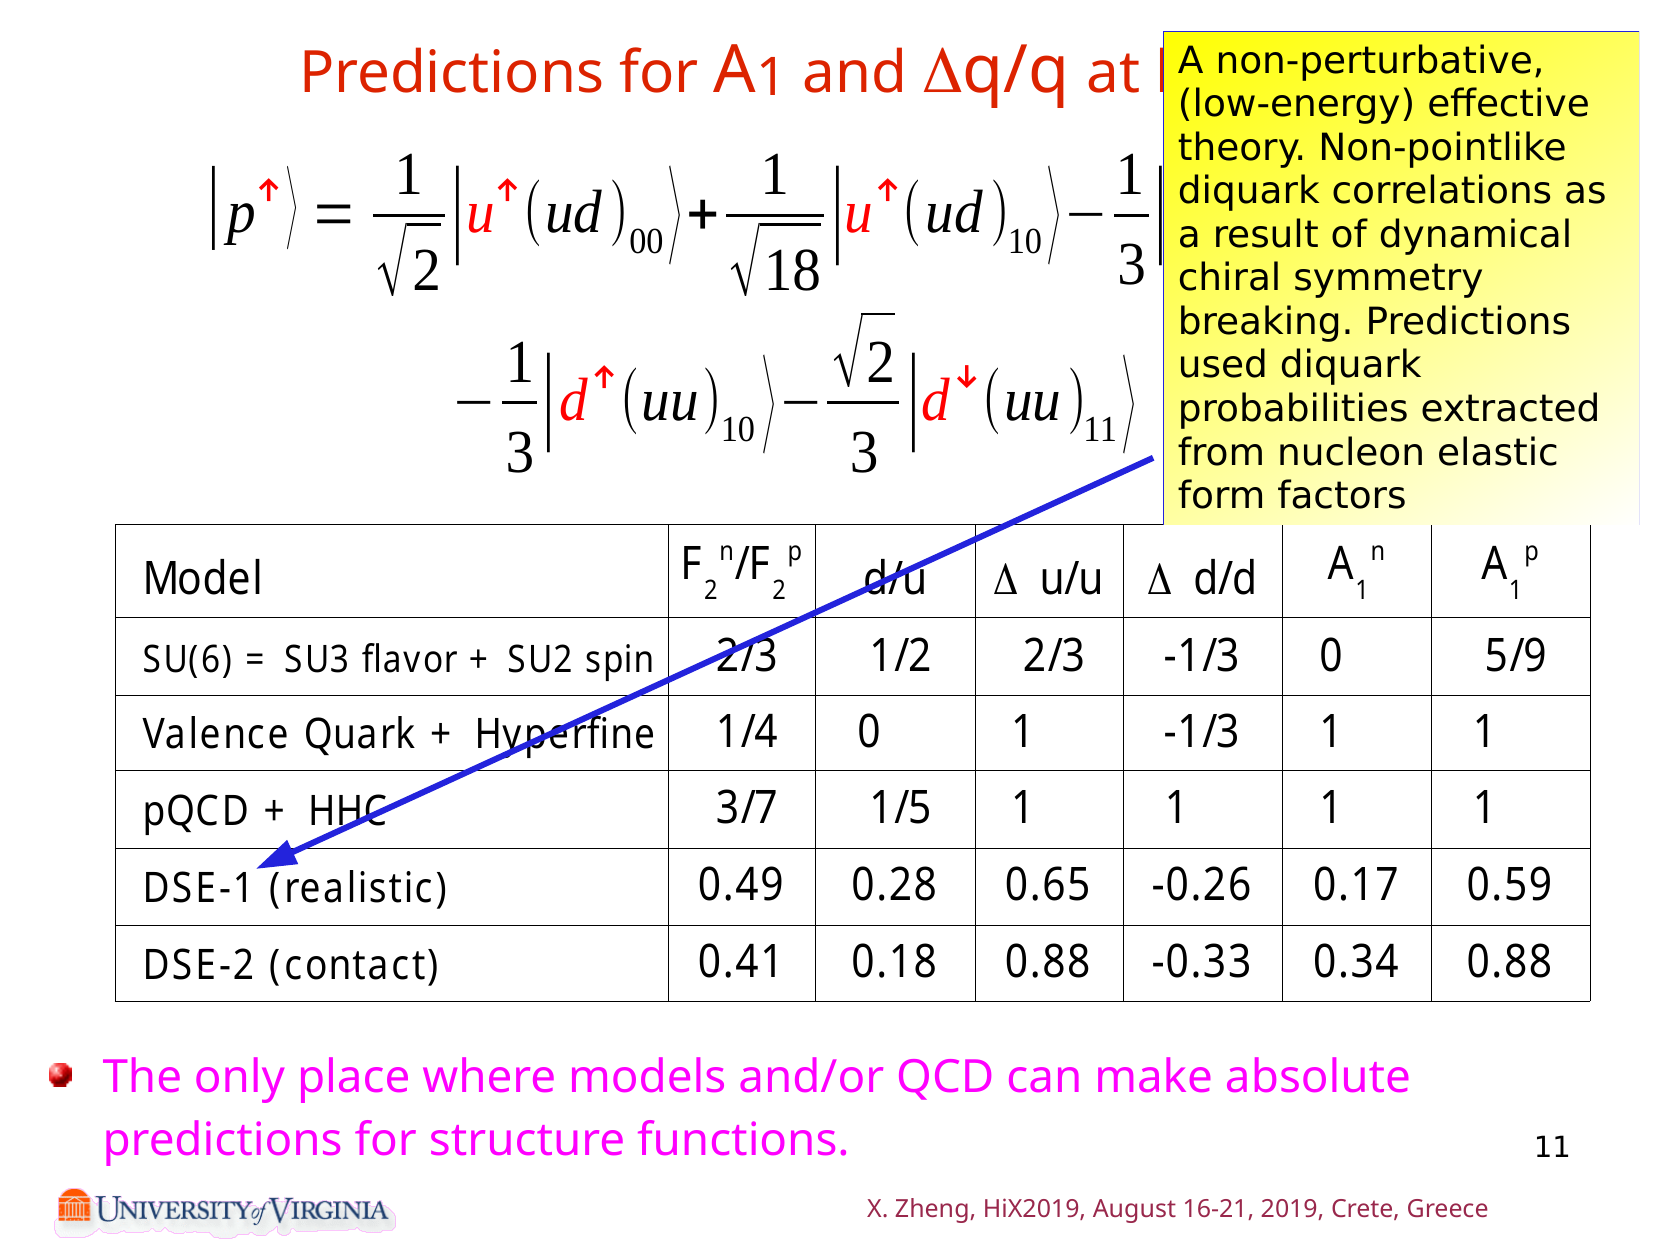

# Predictions for A1 and Dq/q at large x
A non-perturbative, (low-energy) effective theory. Non-pointlike diquark correlations as a result of dynamical chiral symmetry breaking. Predictions used diquark probabilities extracted from nucleon elastic form factors
The only place where models and/or QCD can make absolute predictions for structure functions.
11